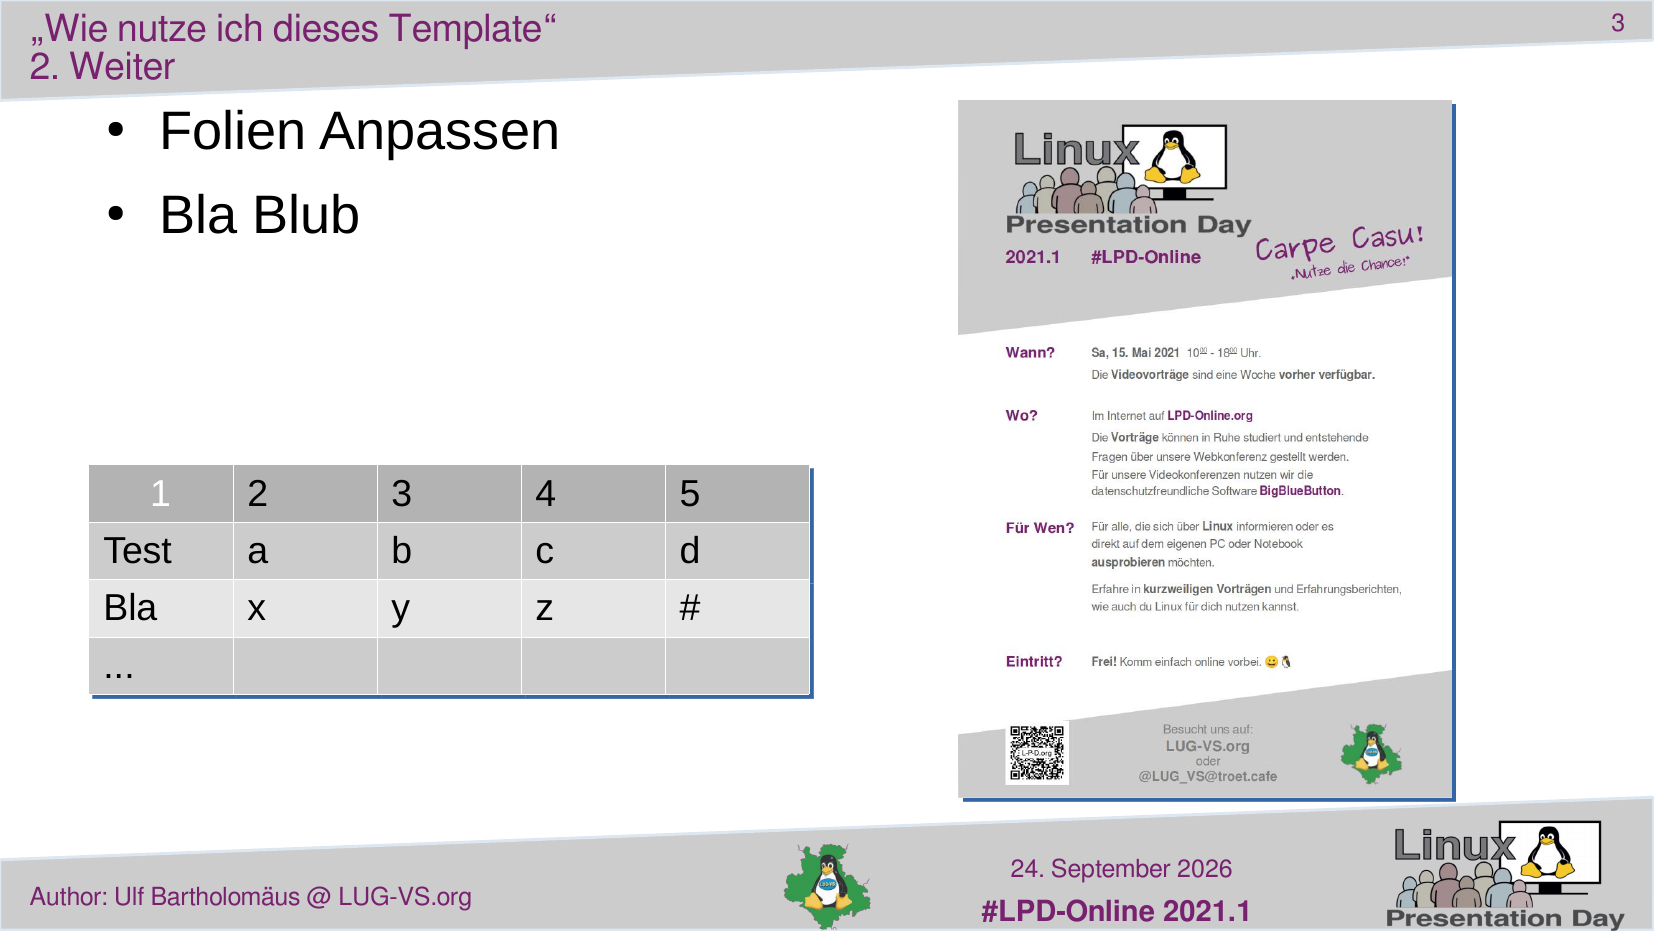

# „Wie nutze ich dieses Template“ 2. Weiter
3
Folien Anpassen
Bla Blub
| 1 | 2 | 3 | 4 | 5 |
| --- | --- | --- | --- | --- |
| Test | a | b | c | d |
| Bla | x | y | z | # |
| ... | | | | |
Author: Ulf Bartholomäus @ LUG-VS.org